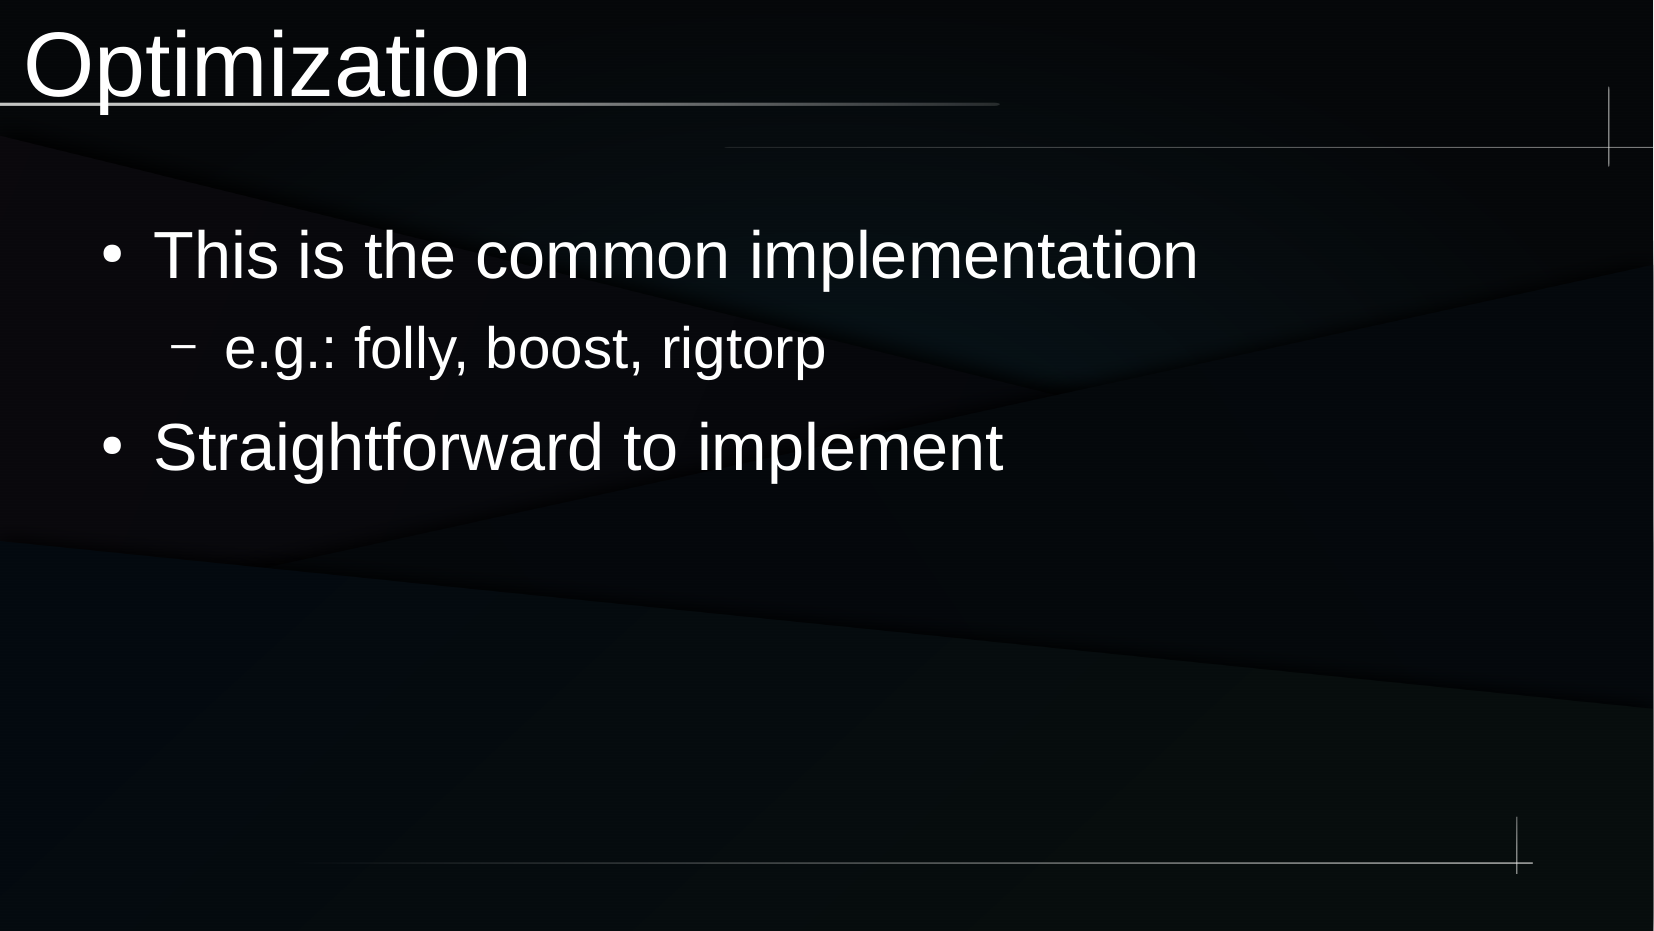

# Optimization
This is the common implementation
e.g.: folly, boost, rigtorp
Straightforward to implement